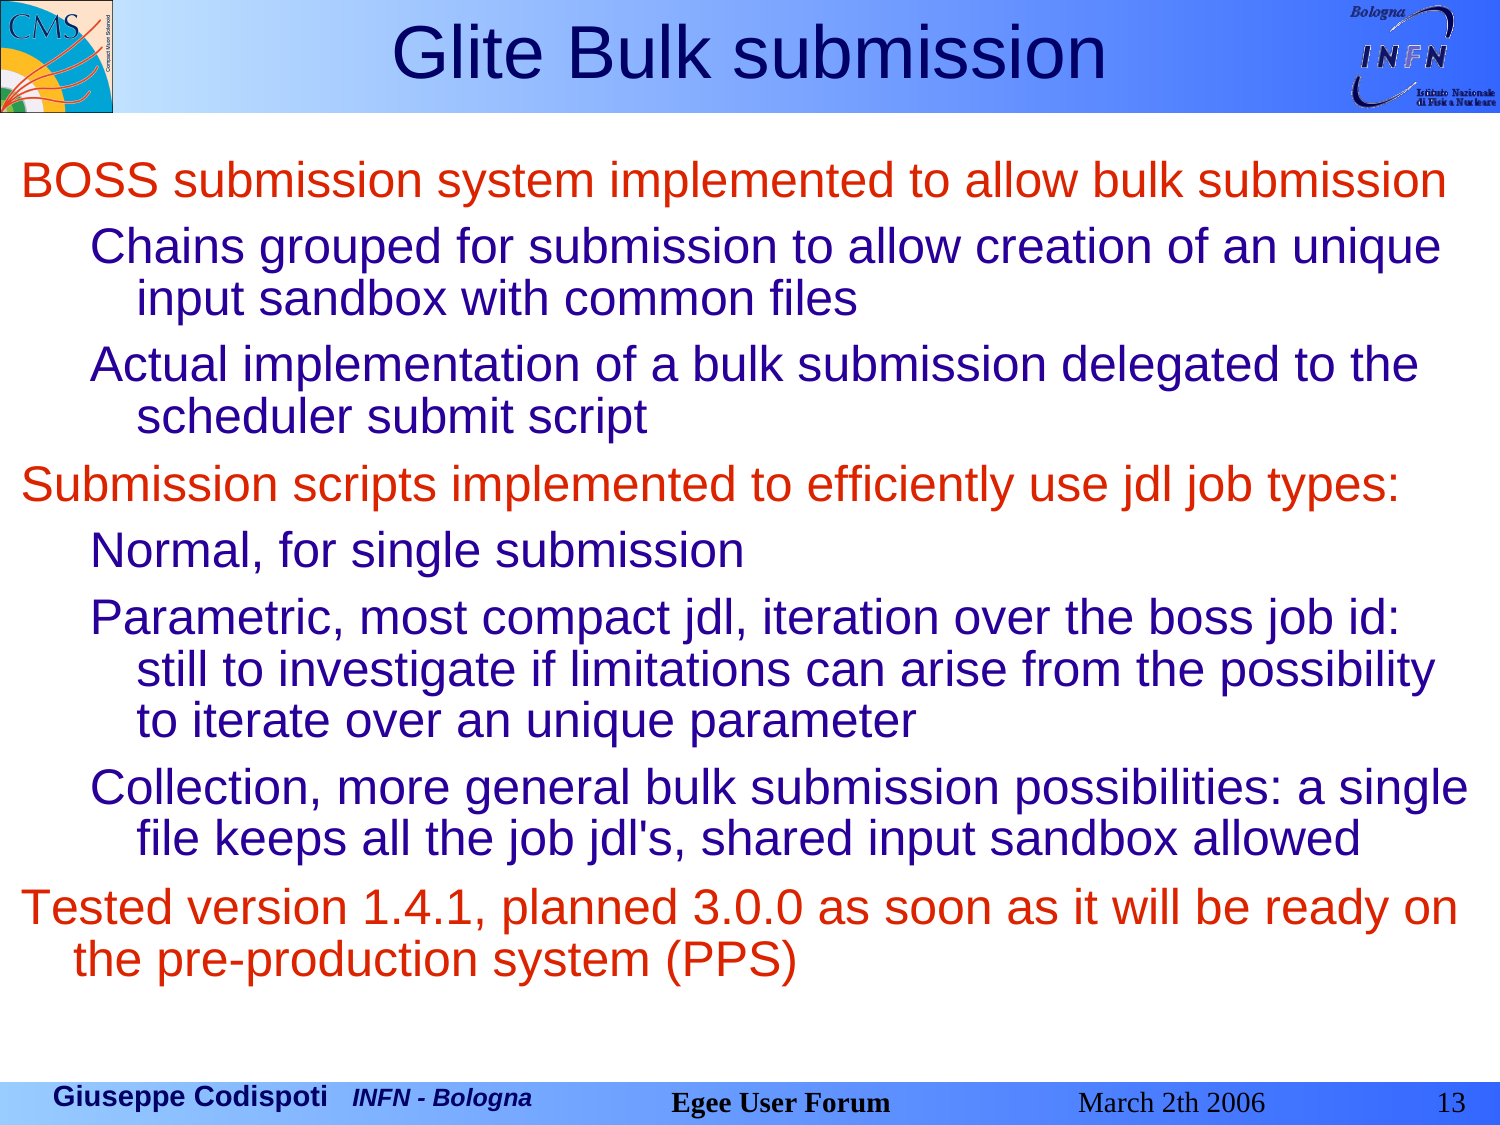

# Glite Bulk submission
BOSS submission system implemented to allow bulk submission
Chains grouped for submission to allow creation of an unique input sandbox with common files
Actual implementation of a bulk submission delegated to the scheduler submit script
Submission scripts implemented to efficiently use jdl job types:
Normal, for single submission
Parametric, most compact jdl, iteration over the boss job id: still to investigate if limitations can arise from the possibility to iterate over an unique parameter
Collection, more general bulk submission possibilities: a single file keeps all the job jdl's, shared input sandbox allowed
Tested version 1.4.1, planned 3.0.0 as soon as it will be ready on the pre-production system (PPS)
Egee User Forum
March 2th 2006
13